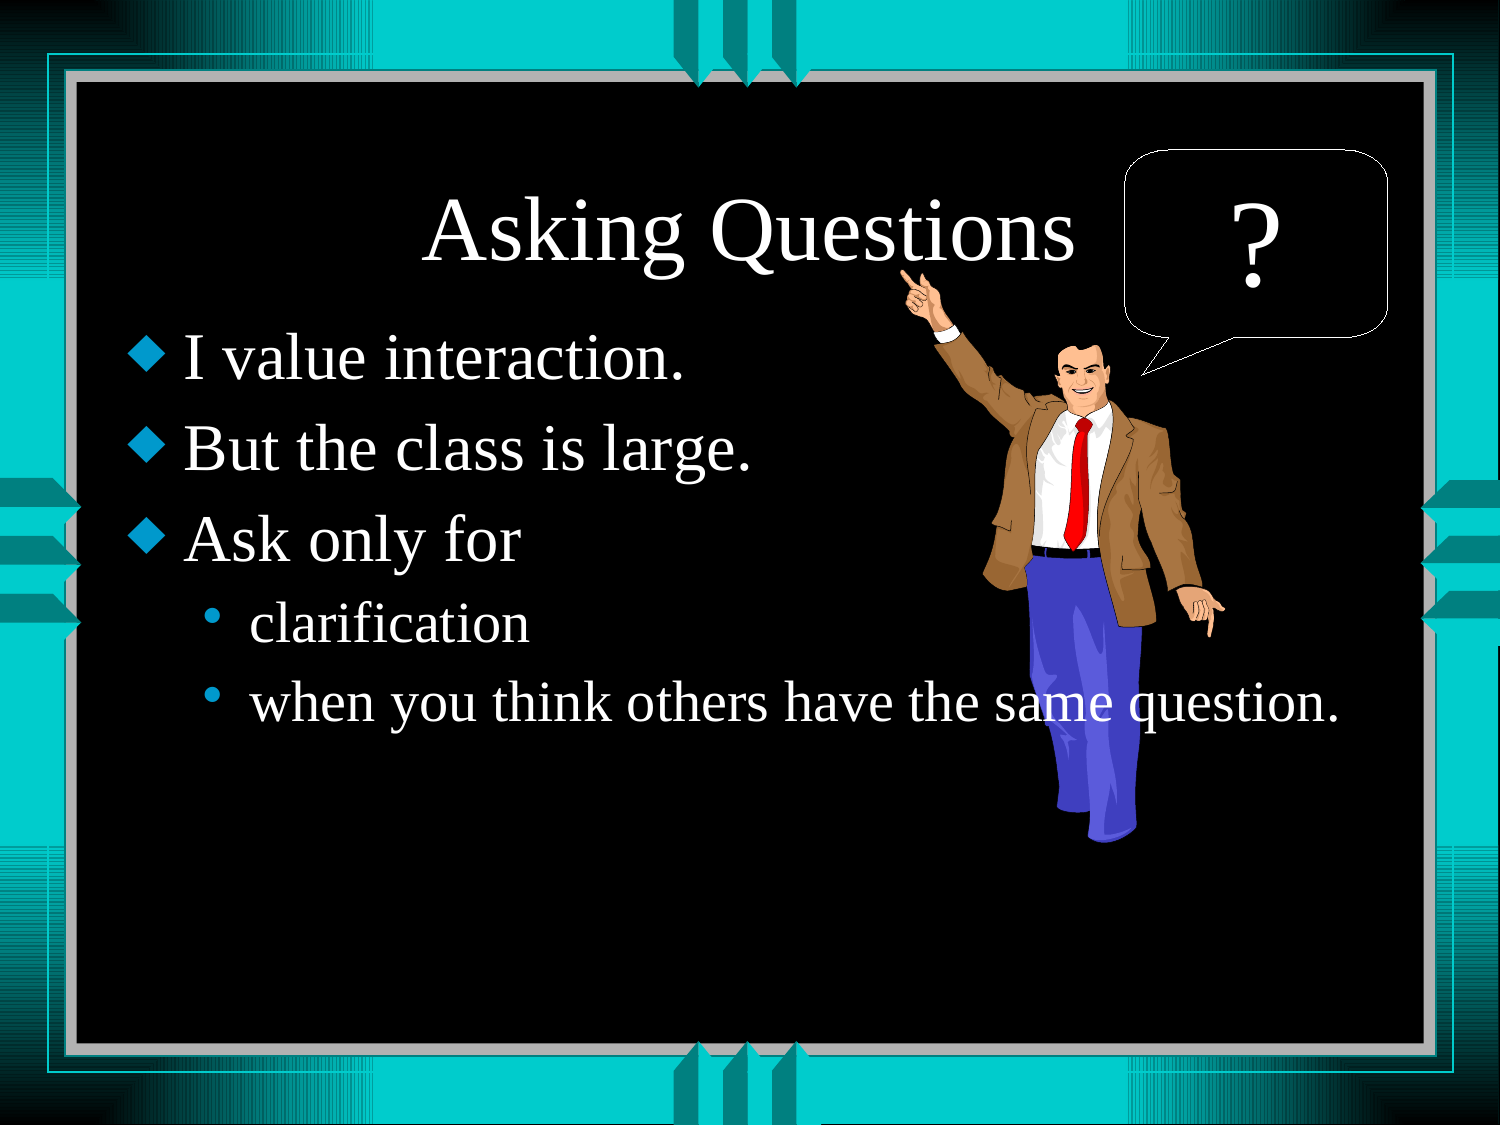

# Asking Questions
?
I value interaction.
But the class is large.
Ask only for
clarification
when you think others have the same question.